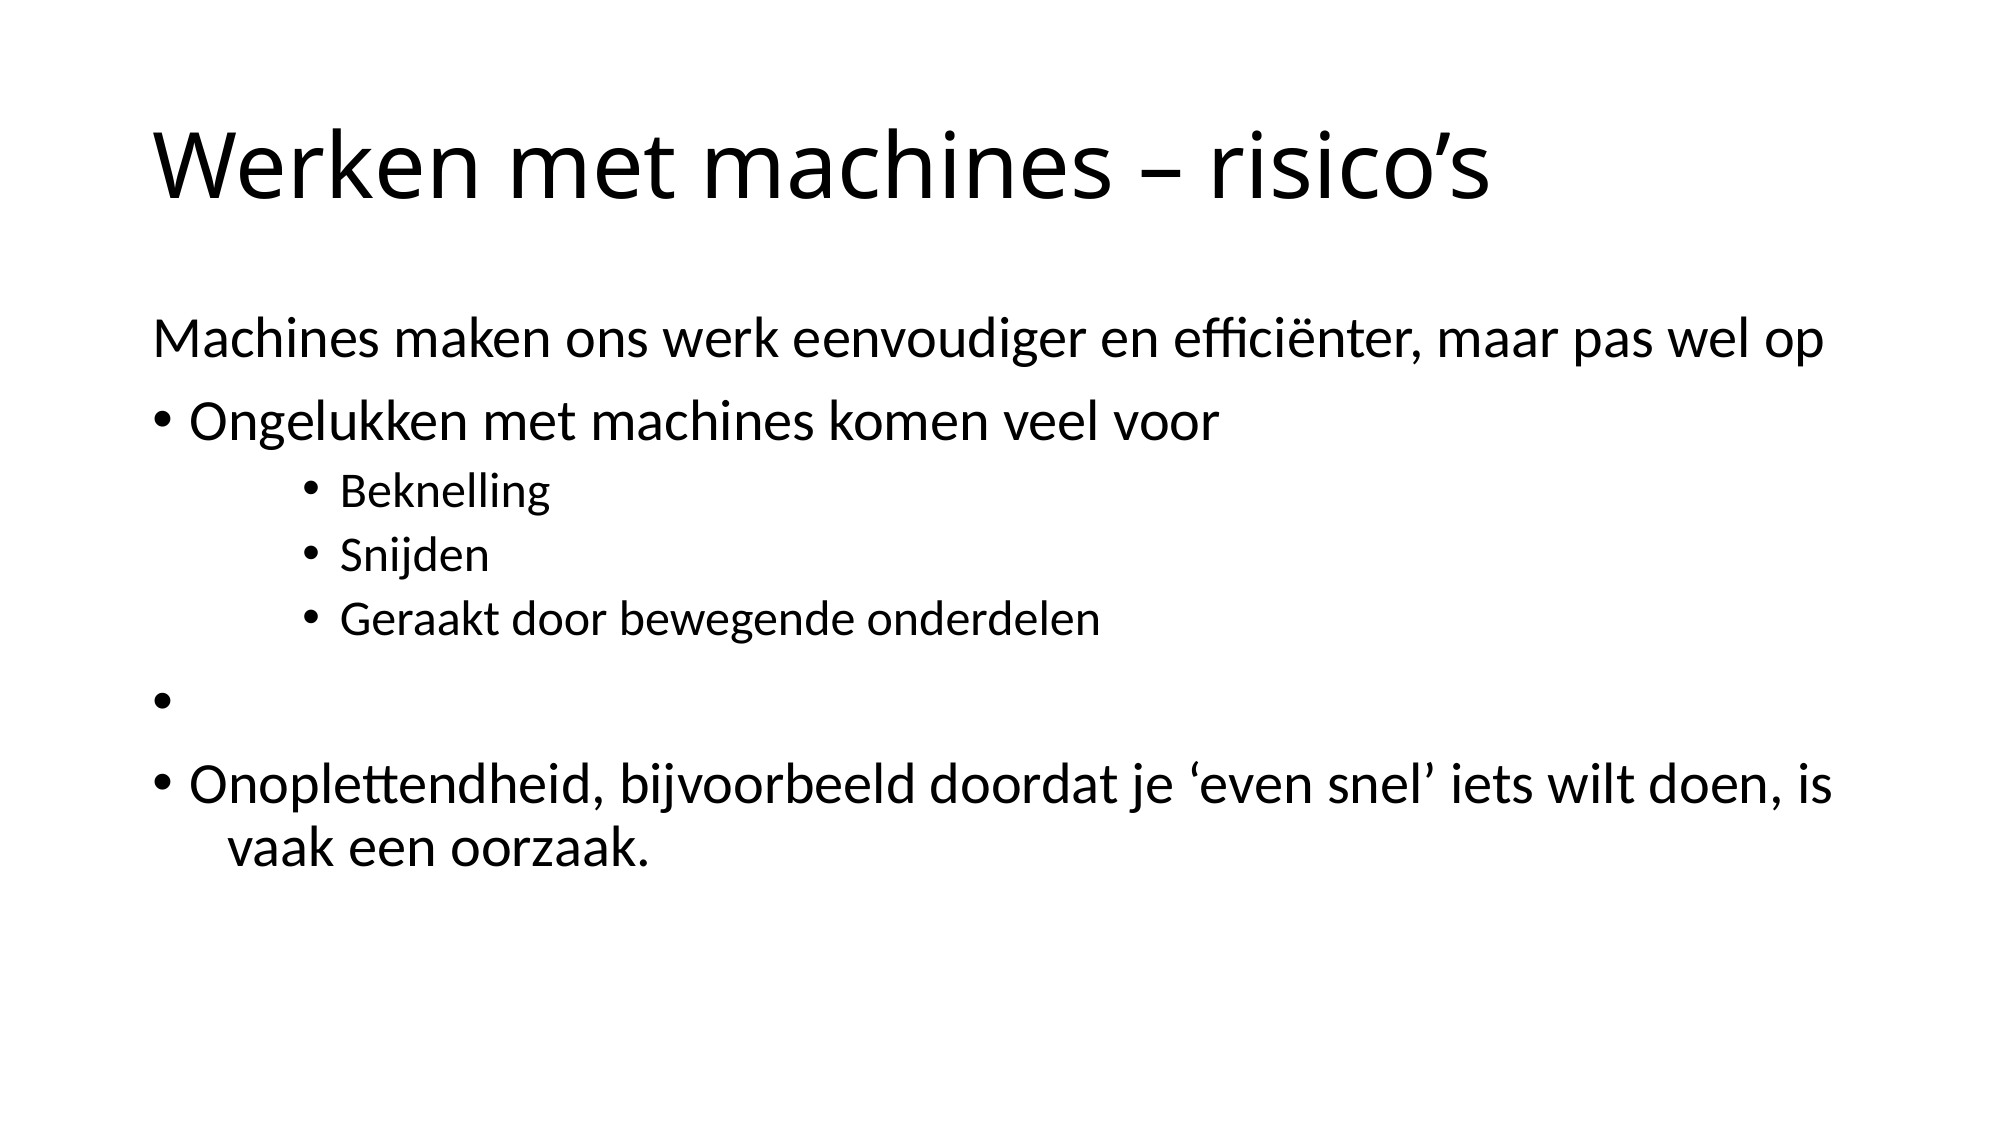

# Werken met machines – risico’s
Machines maken ons werk eenvoudiger en efficiënter, maar pas wel op
Ongelukken met machines komen veel voor
Beknelling
Snijden
Geraakt door bewegende onderdelen
Onoplettendheid, bijvoorbeeld doordat je ‘even snel’ iets wilt doen, is vaak een oorzaak.